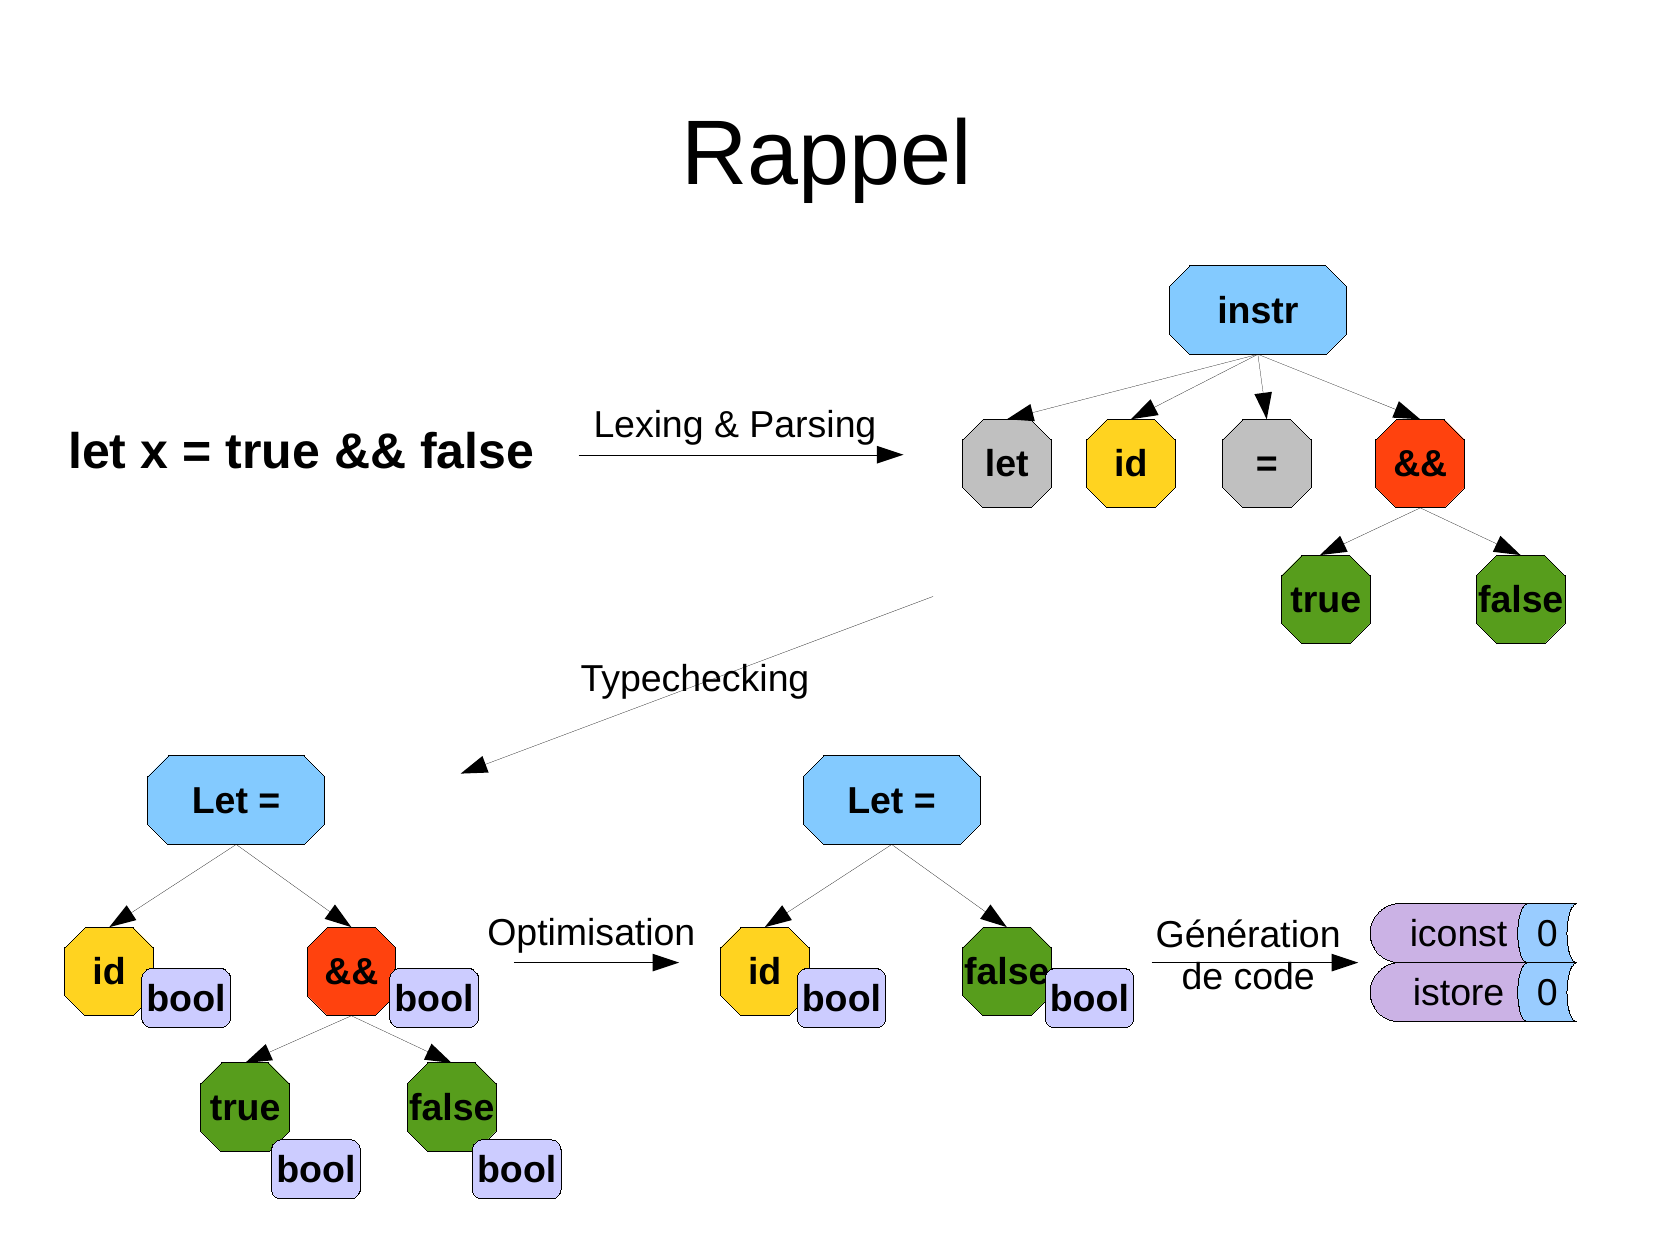

# Rappel
instr
Lexing & Parsing
let x = true && false
let
id
=
&&
true
false
Typechecking
Let =
id
&&
bool
bool
true
false
bool
bool
Let =
id
false
bool
bool
Optimisation
iconst
0
Génération
de code
istore
0